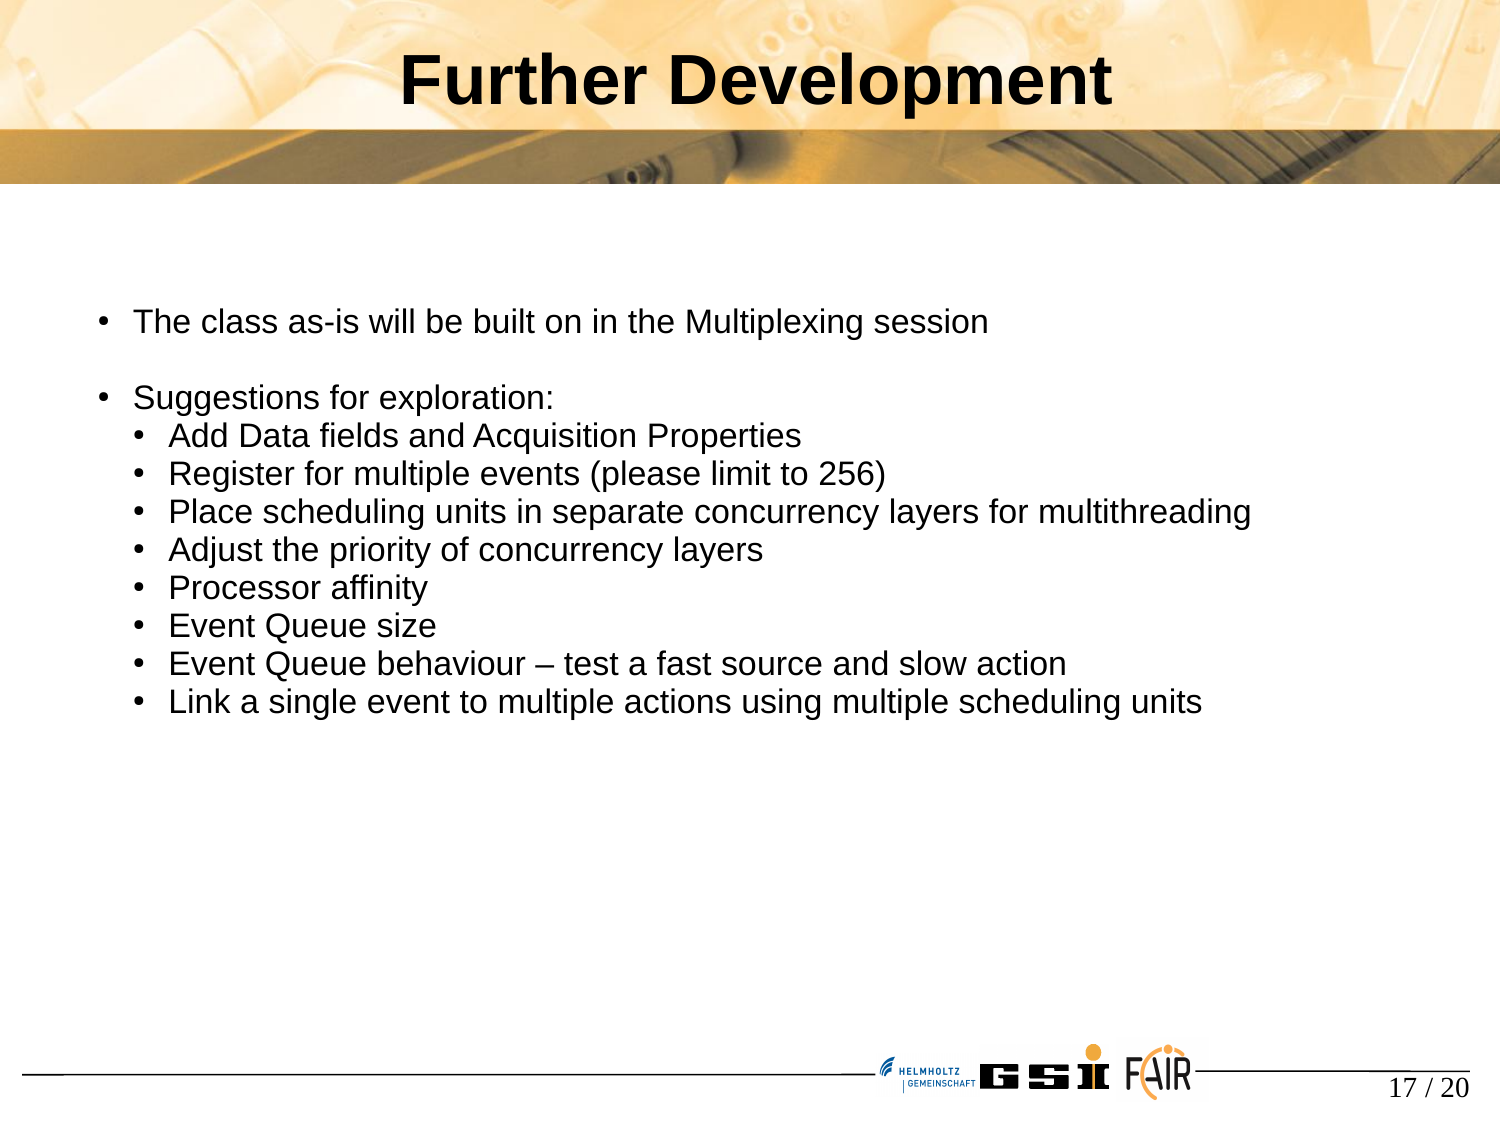

# Further Development
The class as-is will be built on in the Multiplexing session
Suggestions for exploration:
Add Data fields and Acquisition Properties
Register for multiple events (please limit to 256)
Place scheduling units in separate concurrency layers for multithreading
Adjust the priority of concurrency layers
Processor affinity
Event Queue size
Event Queue behaviour – test a fast source and slow action
Link a single event to multiple actions using multiple scheduling units
17